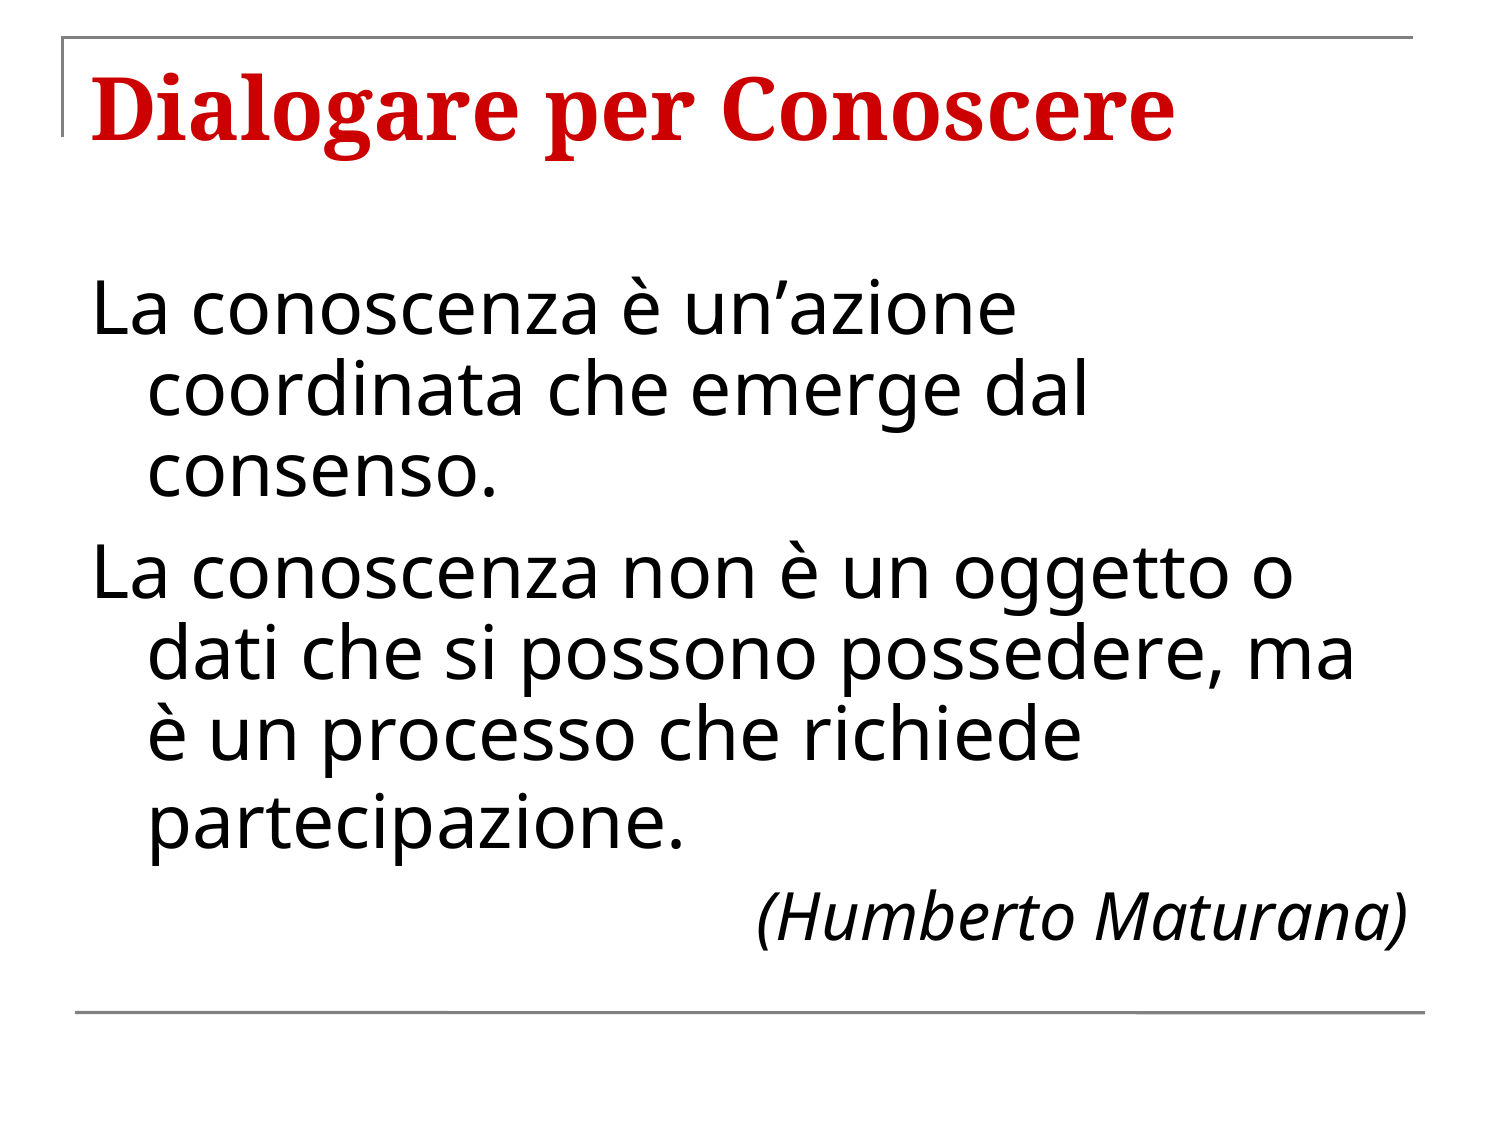

Dialogare per Conoscere
La conoscenza è un’azione coordinata che emerge dal consenso.
La conoscenza non è un oggetto o dati che si possono possedere, ma è un processo che richiede partecipazione.
(Humberto Maturana)